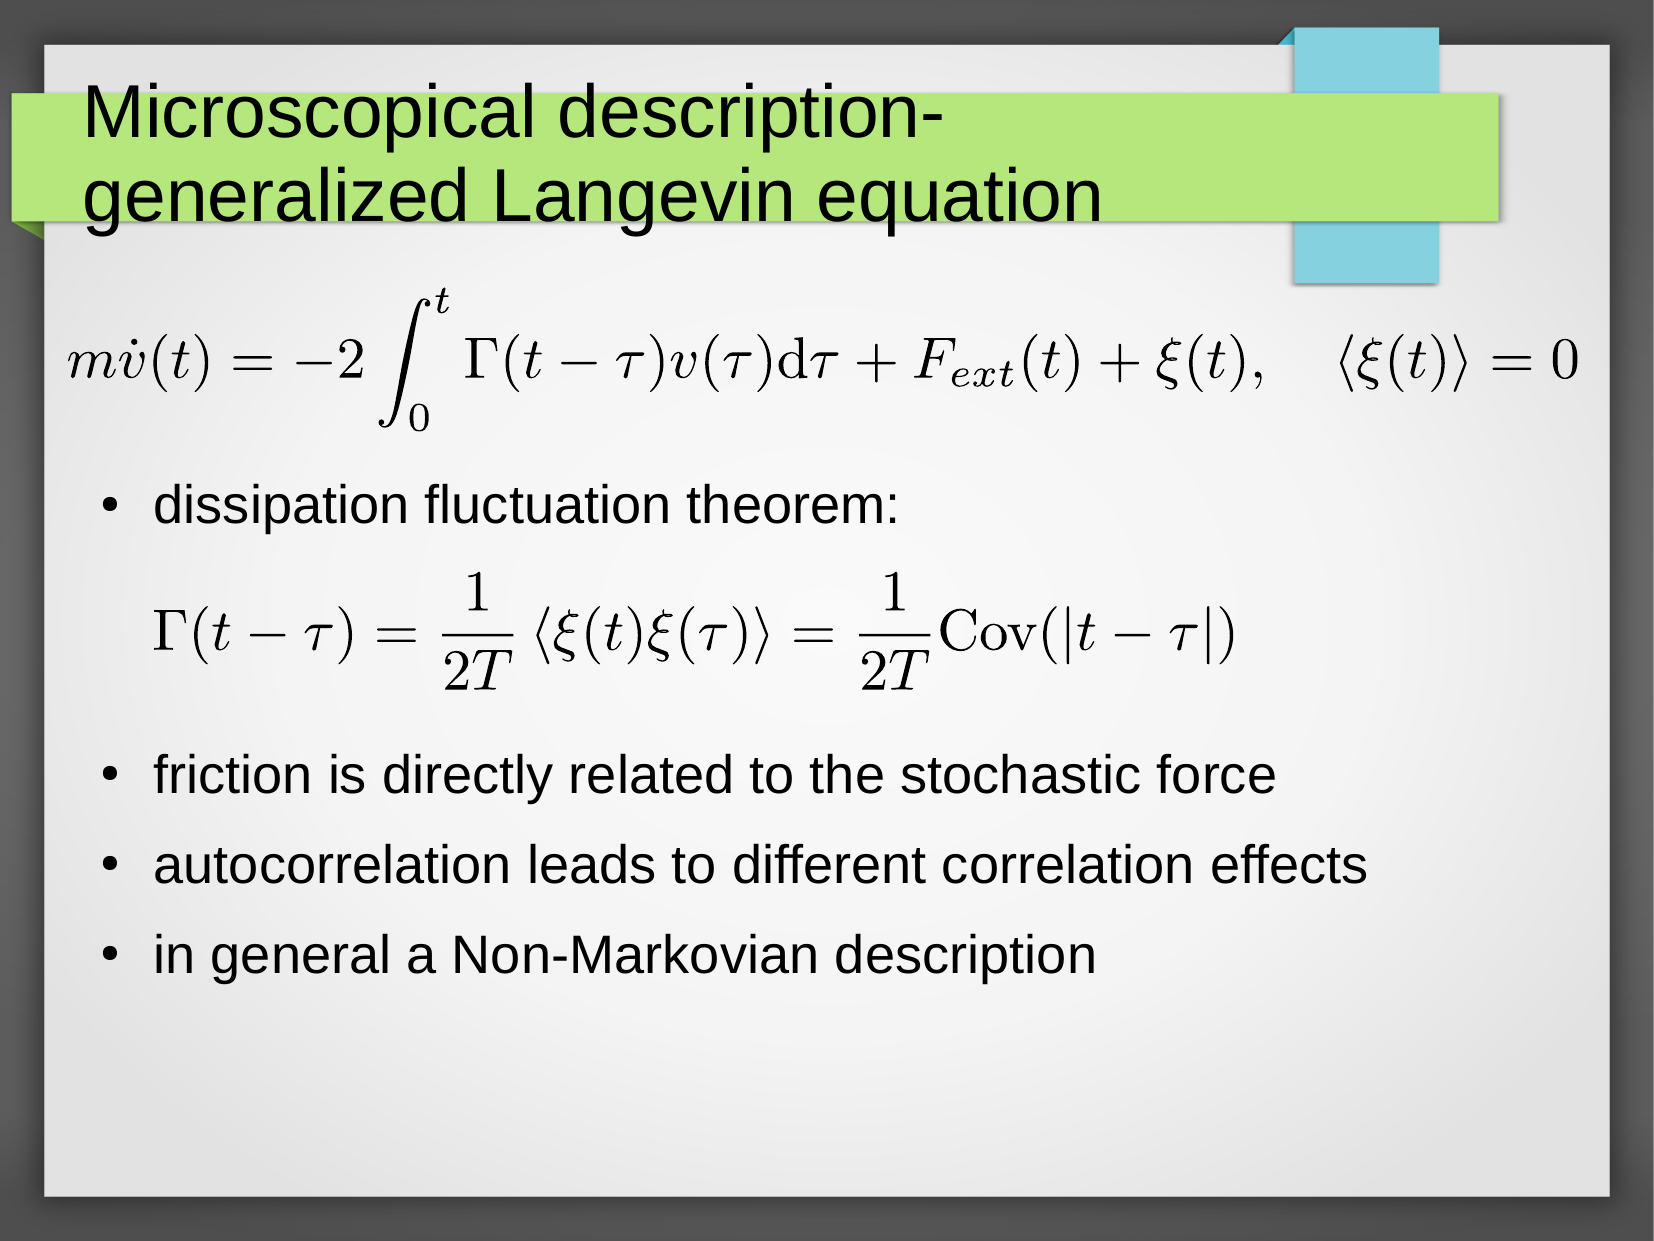

# Microscopical description- generalized Langevin equation
dissipation fluctuation theorem:
friction is directly related to the stochastic force
autocorrelation leads to different correlation effects
in general a Non-Markovian description